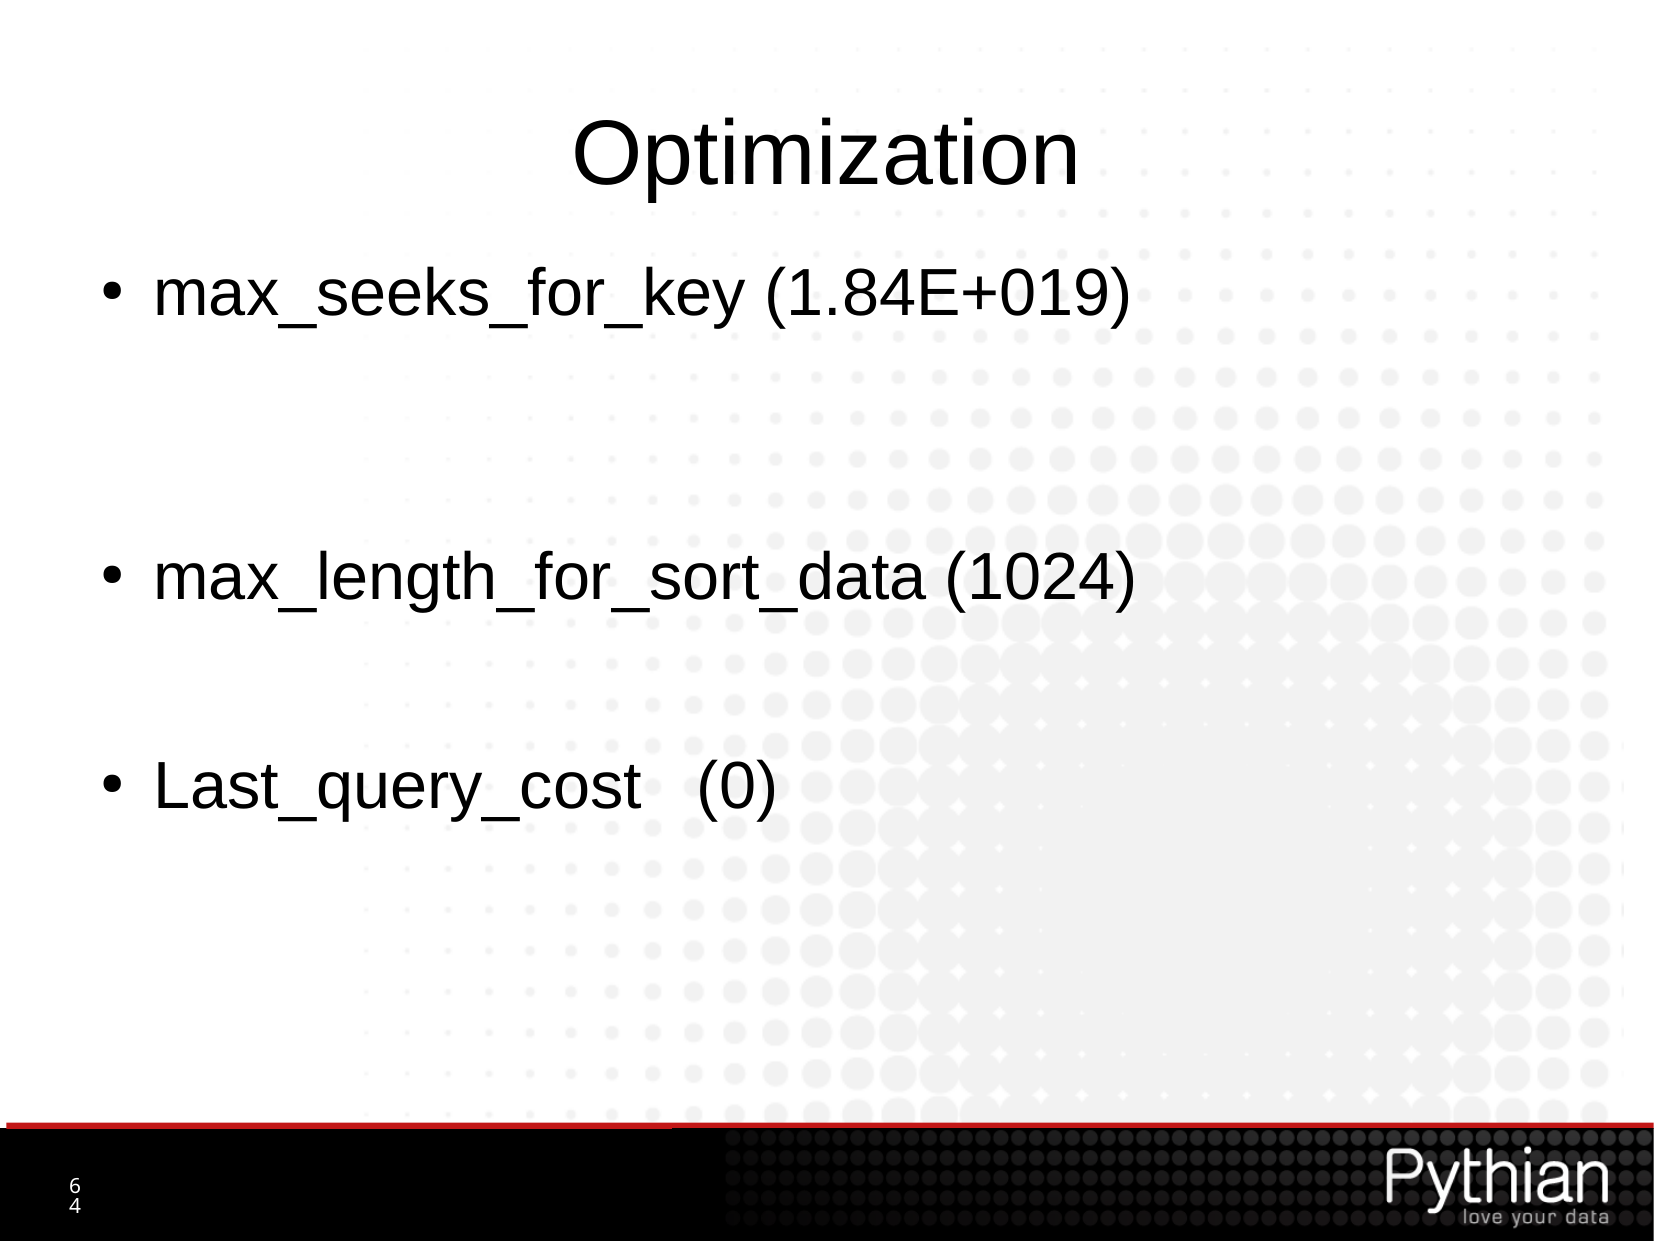

# Optimization
max_seeks_for_key (1.84E+019)
max_length_for_sort_data (1024)
Last_query_cost	 (0)